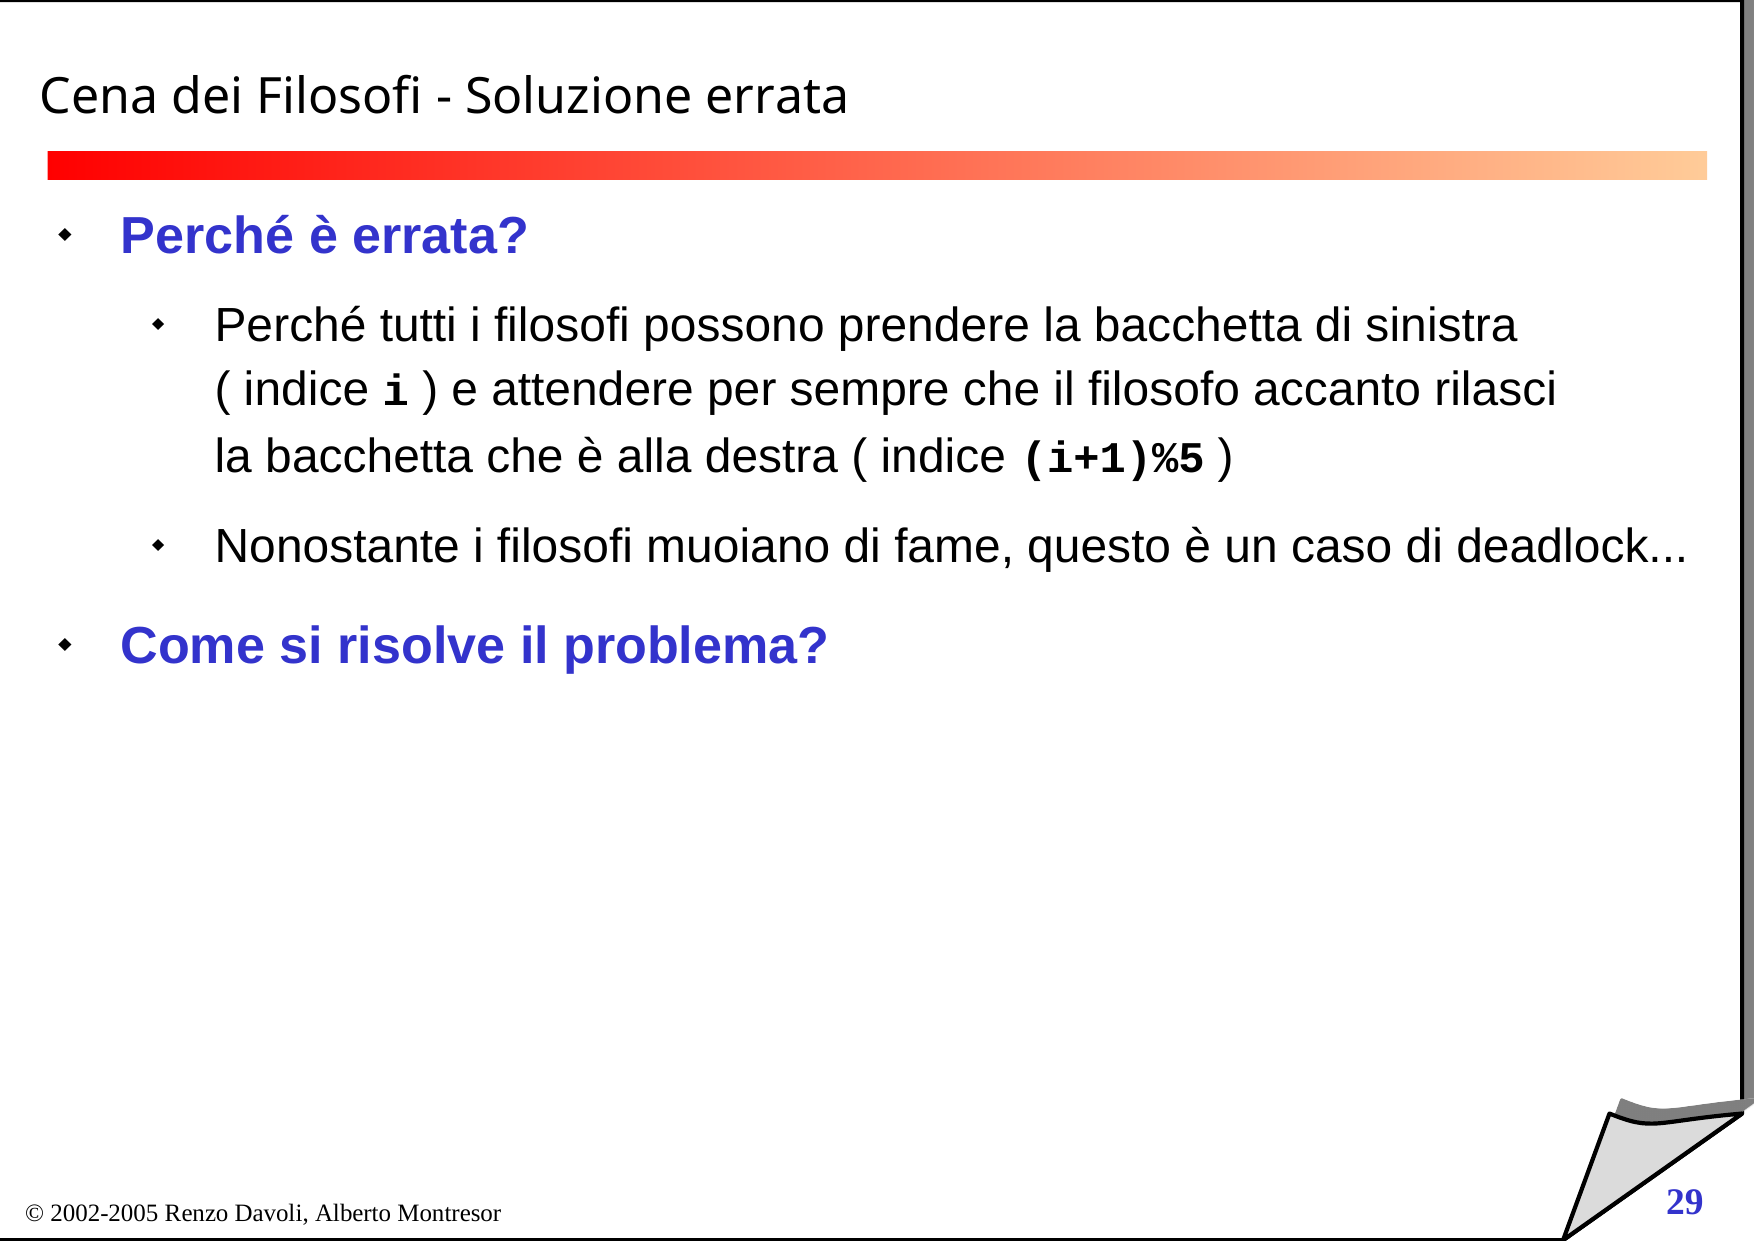

# Cena dei Filosofi - Soluzione errata
Perché è errata?
Perché tutti i filosofi possono prendere la bacchetta di sinistra
( indice i ) e attendere per sempre che il filosofo accanto rilasci
la bacchetta che è alla destra ( indice (i+1)%5 )
Nonostante i filosofi muoiano di fame, questo è un caso di deadlock...
Come si risolve il problema?